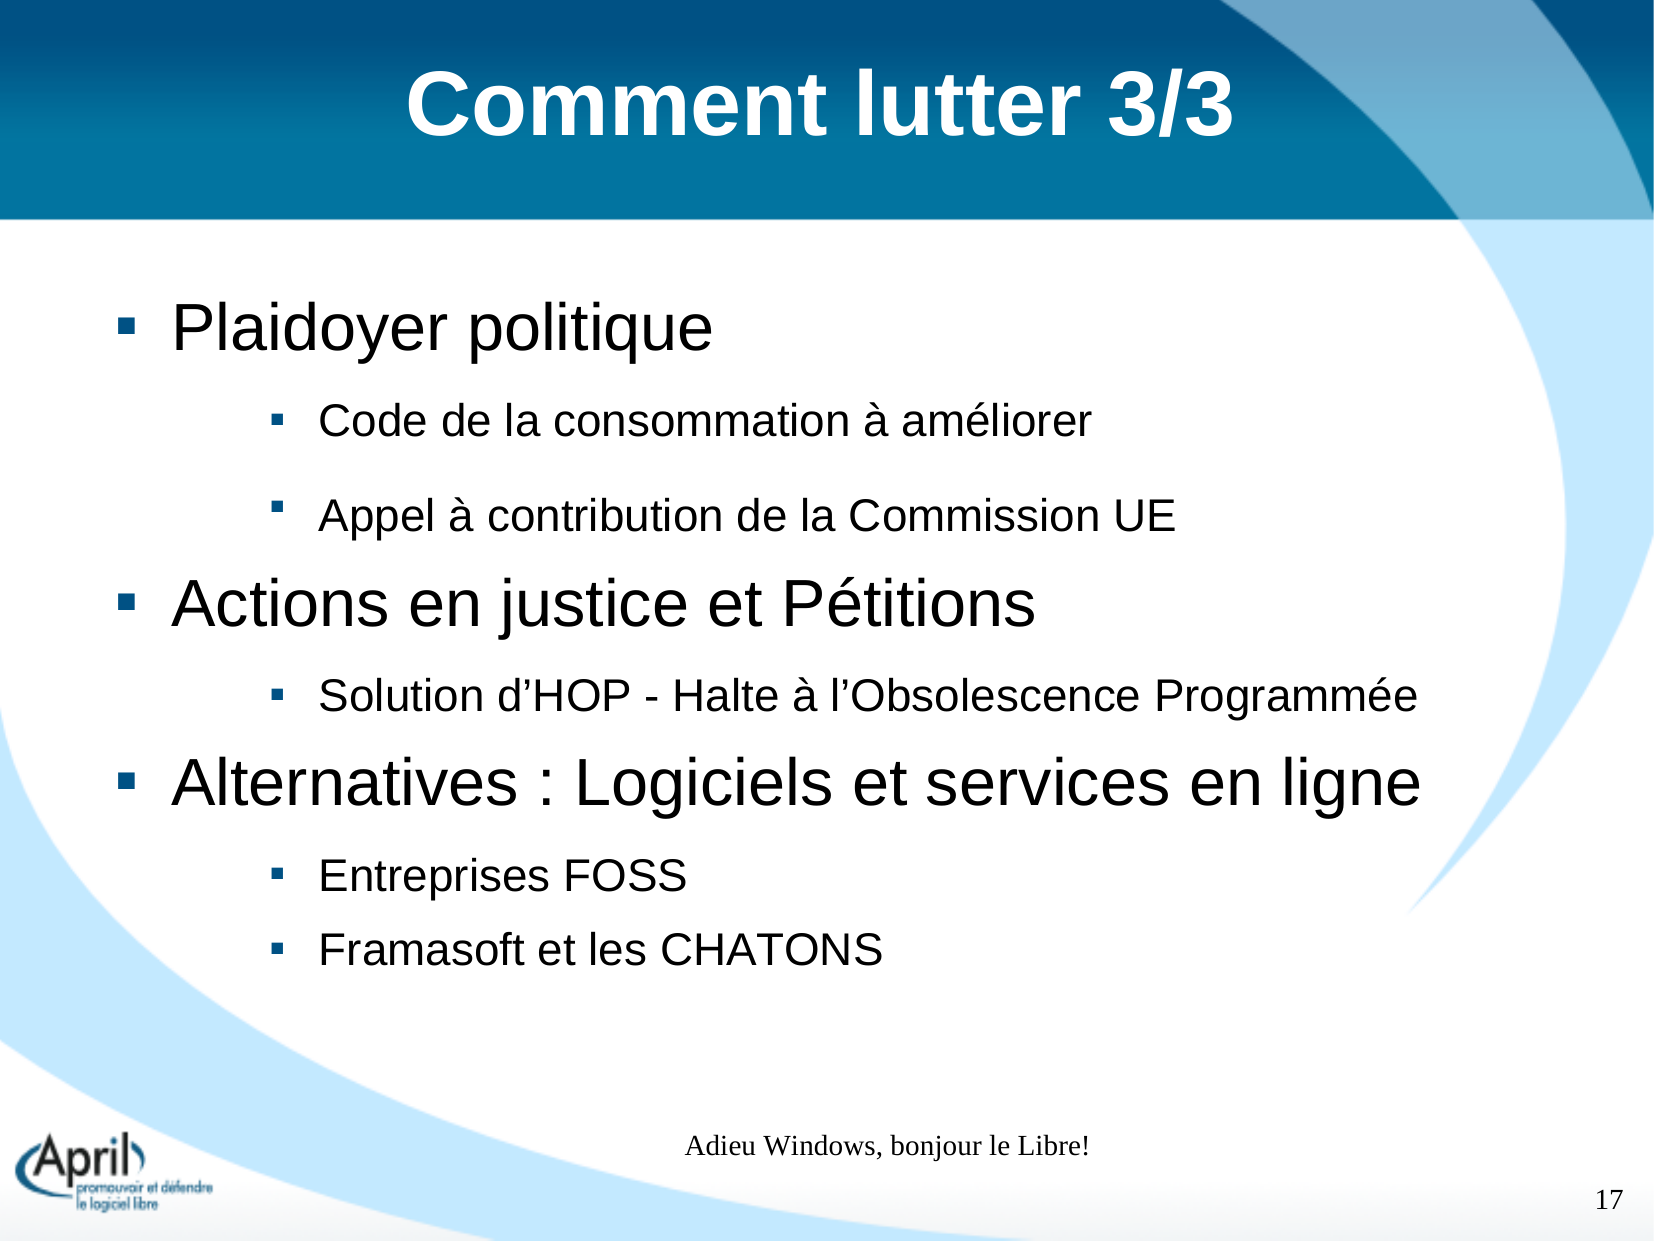

# Comment lutter 3/3
Plaidoyer politique
Code de la consommation à améliorer
Appel à contribution de la Commission UE
Actions en justice et Pétitions
Solution d’HOP - Halte à l’Obsolescence Programmée
Alternatives : Logiciels et services en ligne
Entreprises FOSS
Framasoft et les CHATONS
Adieu Windows, bonjour le Libre!
17